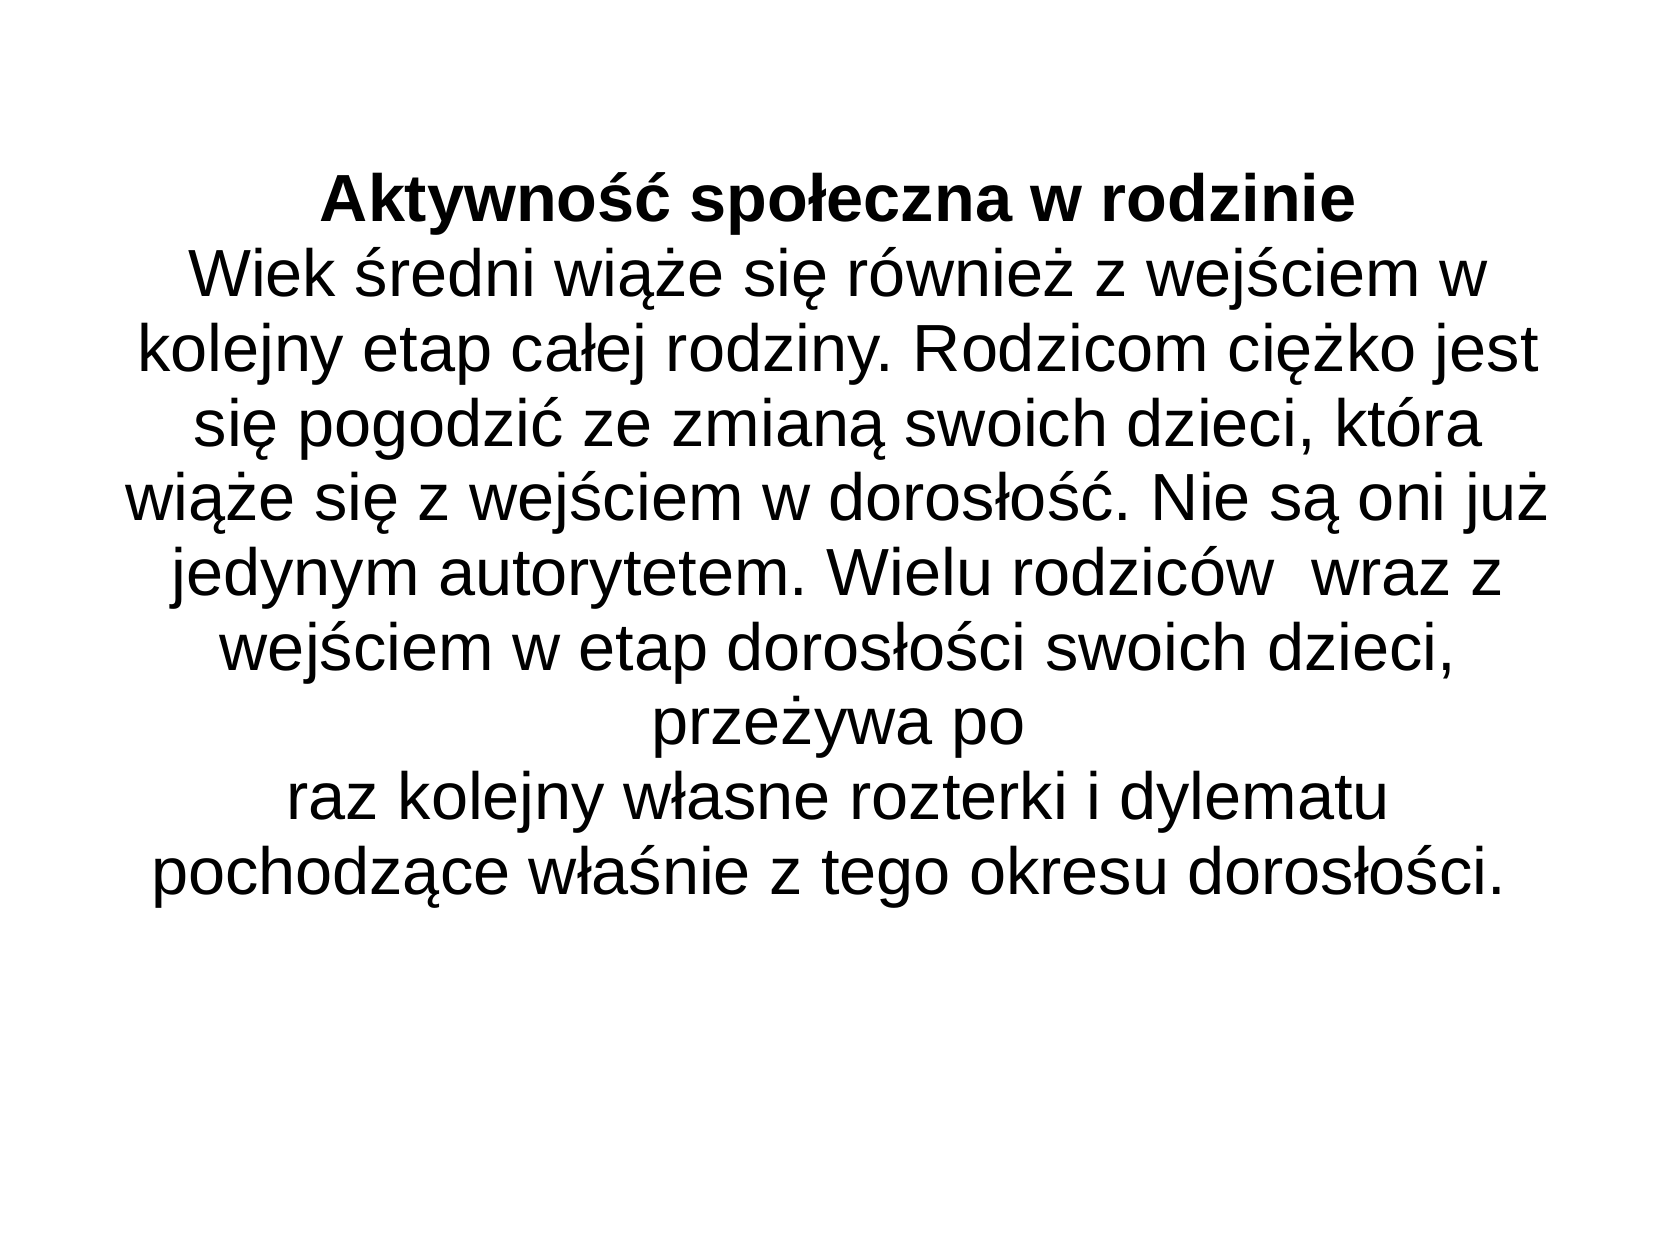

# Aktywność społeczna w rodzinie
Wiek średni wiąże się również z wejściem w kolejny etap całej rodziny. Rodzicom ciężko jest się pogodzić ze zmianą swoich dzieci, która wiąże się z wejściem w dorosłość. Nie są oni już jedynym autorytetem. Wielu rodziców wraz z wejściem w etap dorosłości swoich dzieci, przeżywa po
raz kolejny własne rozterki i dylematu pochodzące właśnie z tego okresu dorosłości.